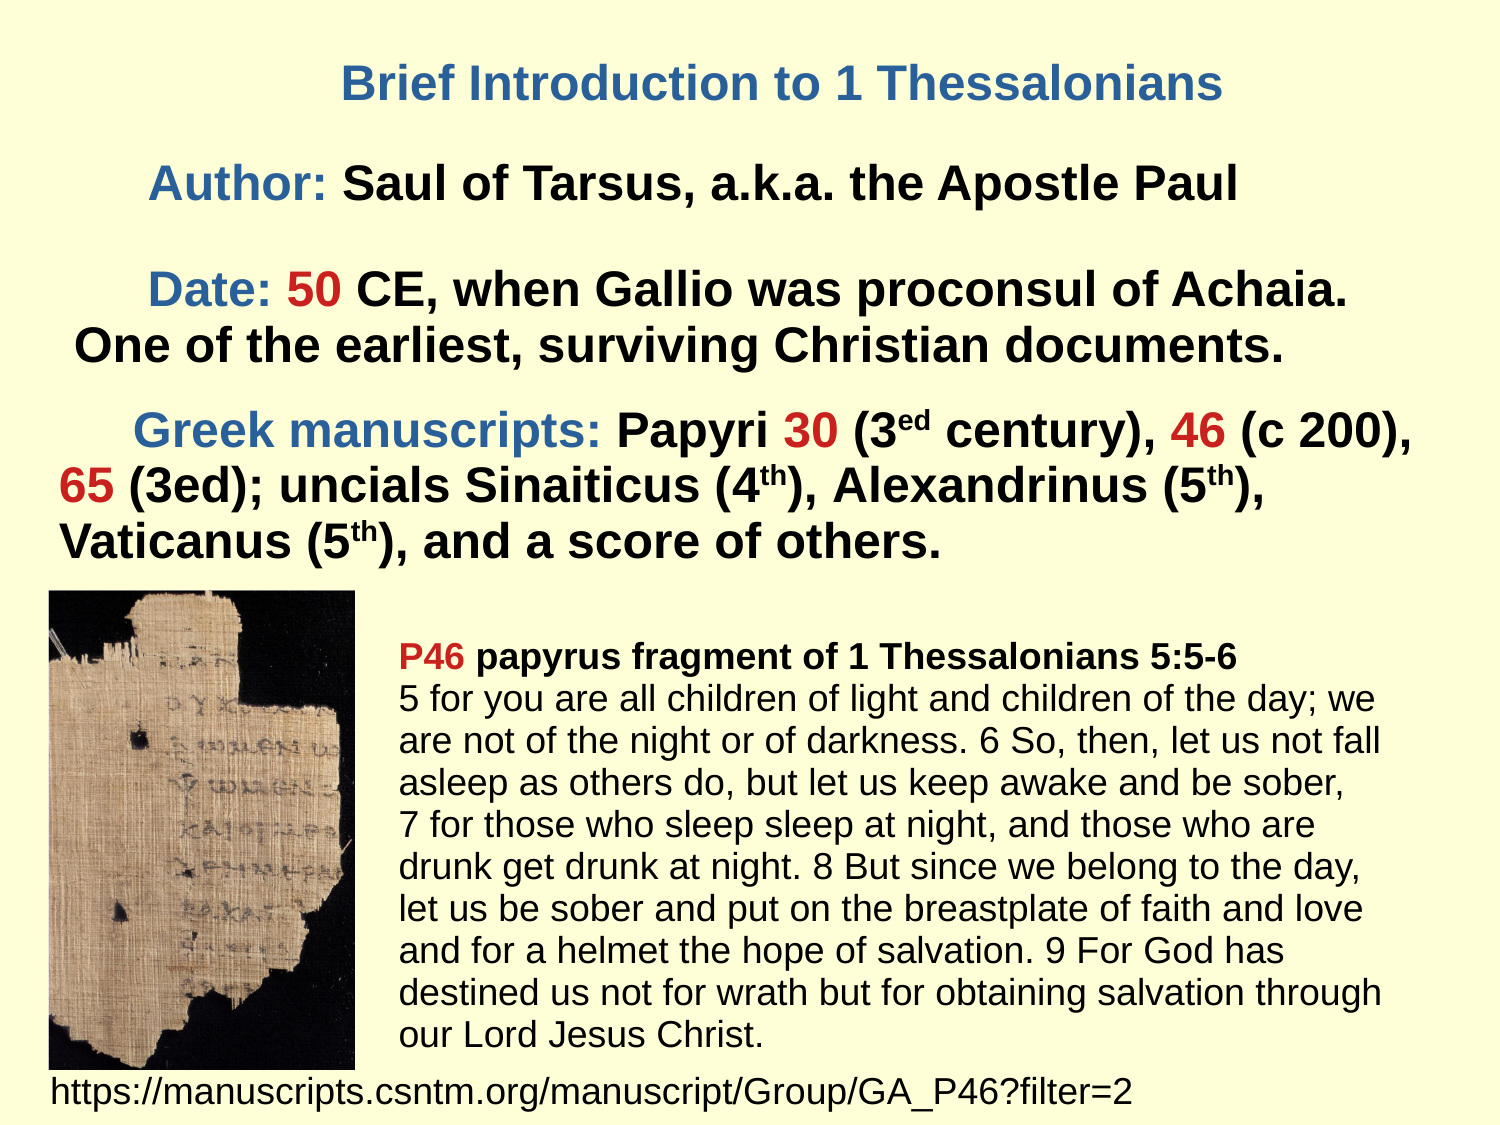

Brief Introduction to 1 Thessalonians
	Author: Saul of Tarsus, a.k.a. the Apostle Paul
	Date: 50 CE, when Gallio was proconsul of Achaia. One of the earliest, surviving Christian documents.
	Greek manuscripts: Papyri 30 (3ed century), 46 (c 200), 65 (3ed); uncials Sinaiticus (4th), Alexandrinus (5th), Vaticanus (5th), and a score of others.
P46 papyrus fragment of 1 Thessalonians 5:5-6
5 for you are all children of light and children of the day; we are not of the night or of darkness. 6 So, then, let us not fall asleep as others do, but let us keep awake and be sober,
7 for those who sleep sleep at night, and those who are drunk get drunk at night. 8 But since we belong to the day, let us be sober and put on the breastplate of faith and love and for a helmet the hope of salvation. 9 For God has destined us not for wrath but for obtaining salvation through our Lord Jesus Christ.
https://manuscripts.csntm.org/manuscript/Group/GA_P46?filter=2